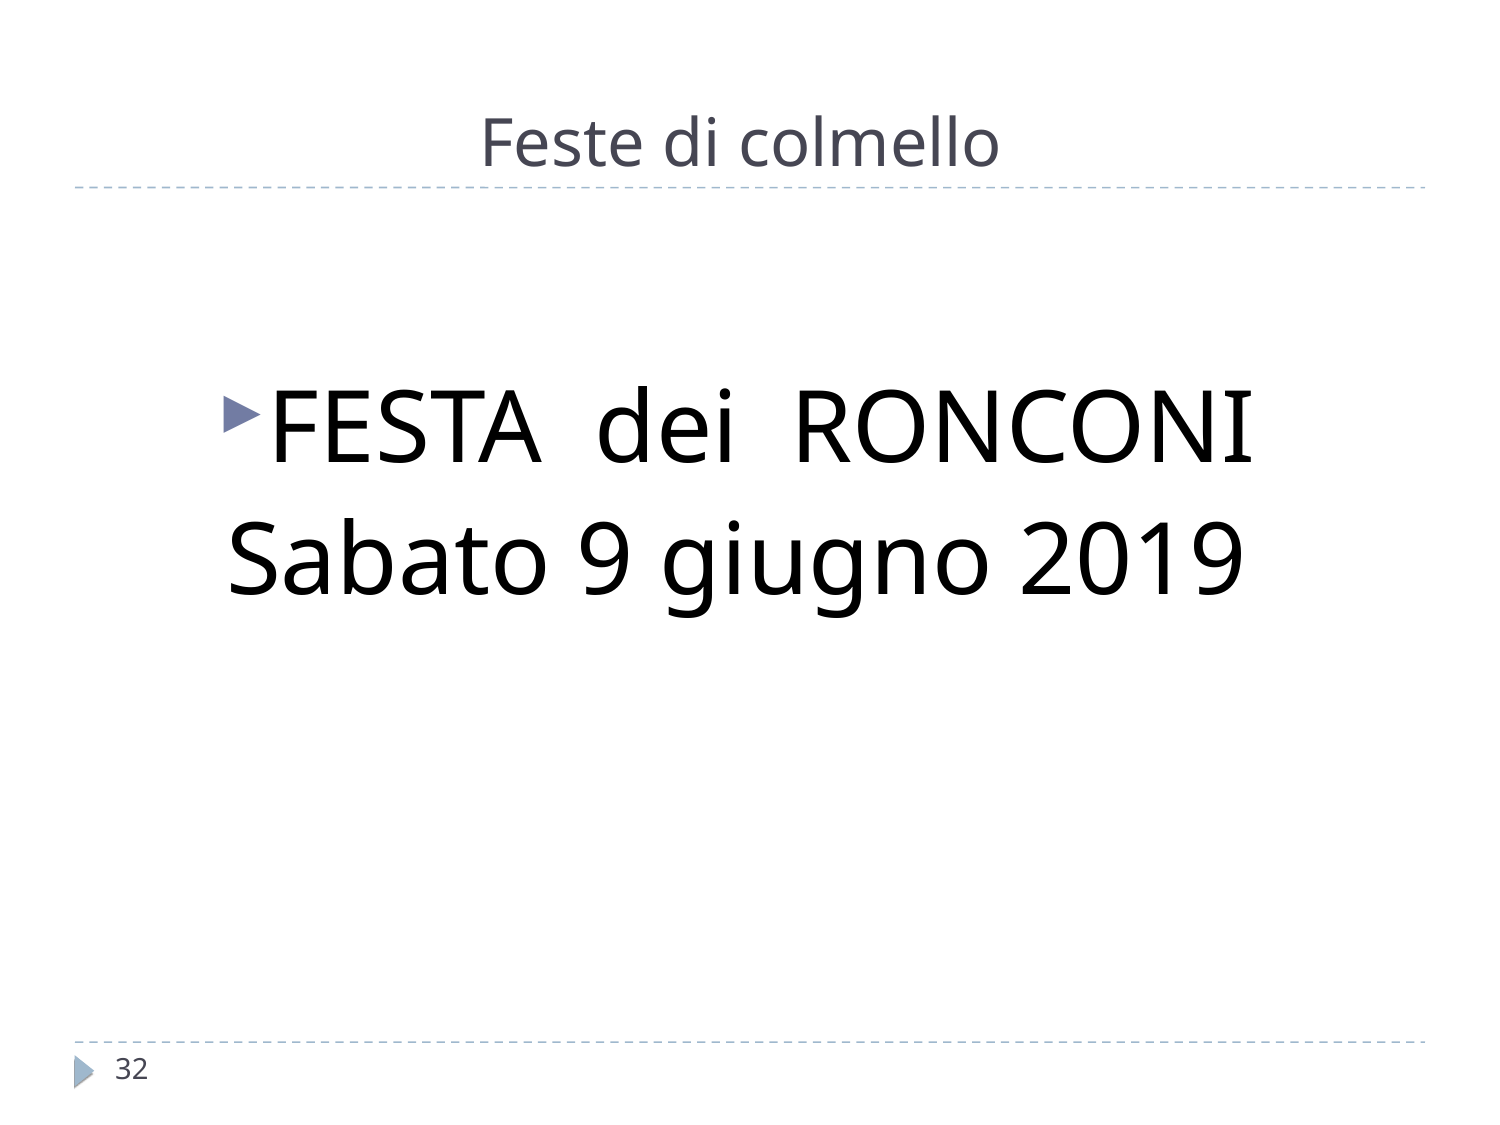

# Feste di colmello
FESTA dei RONCONI
Sabato 9 giugno 2019